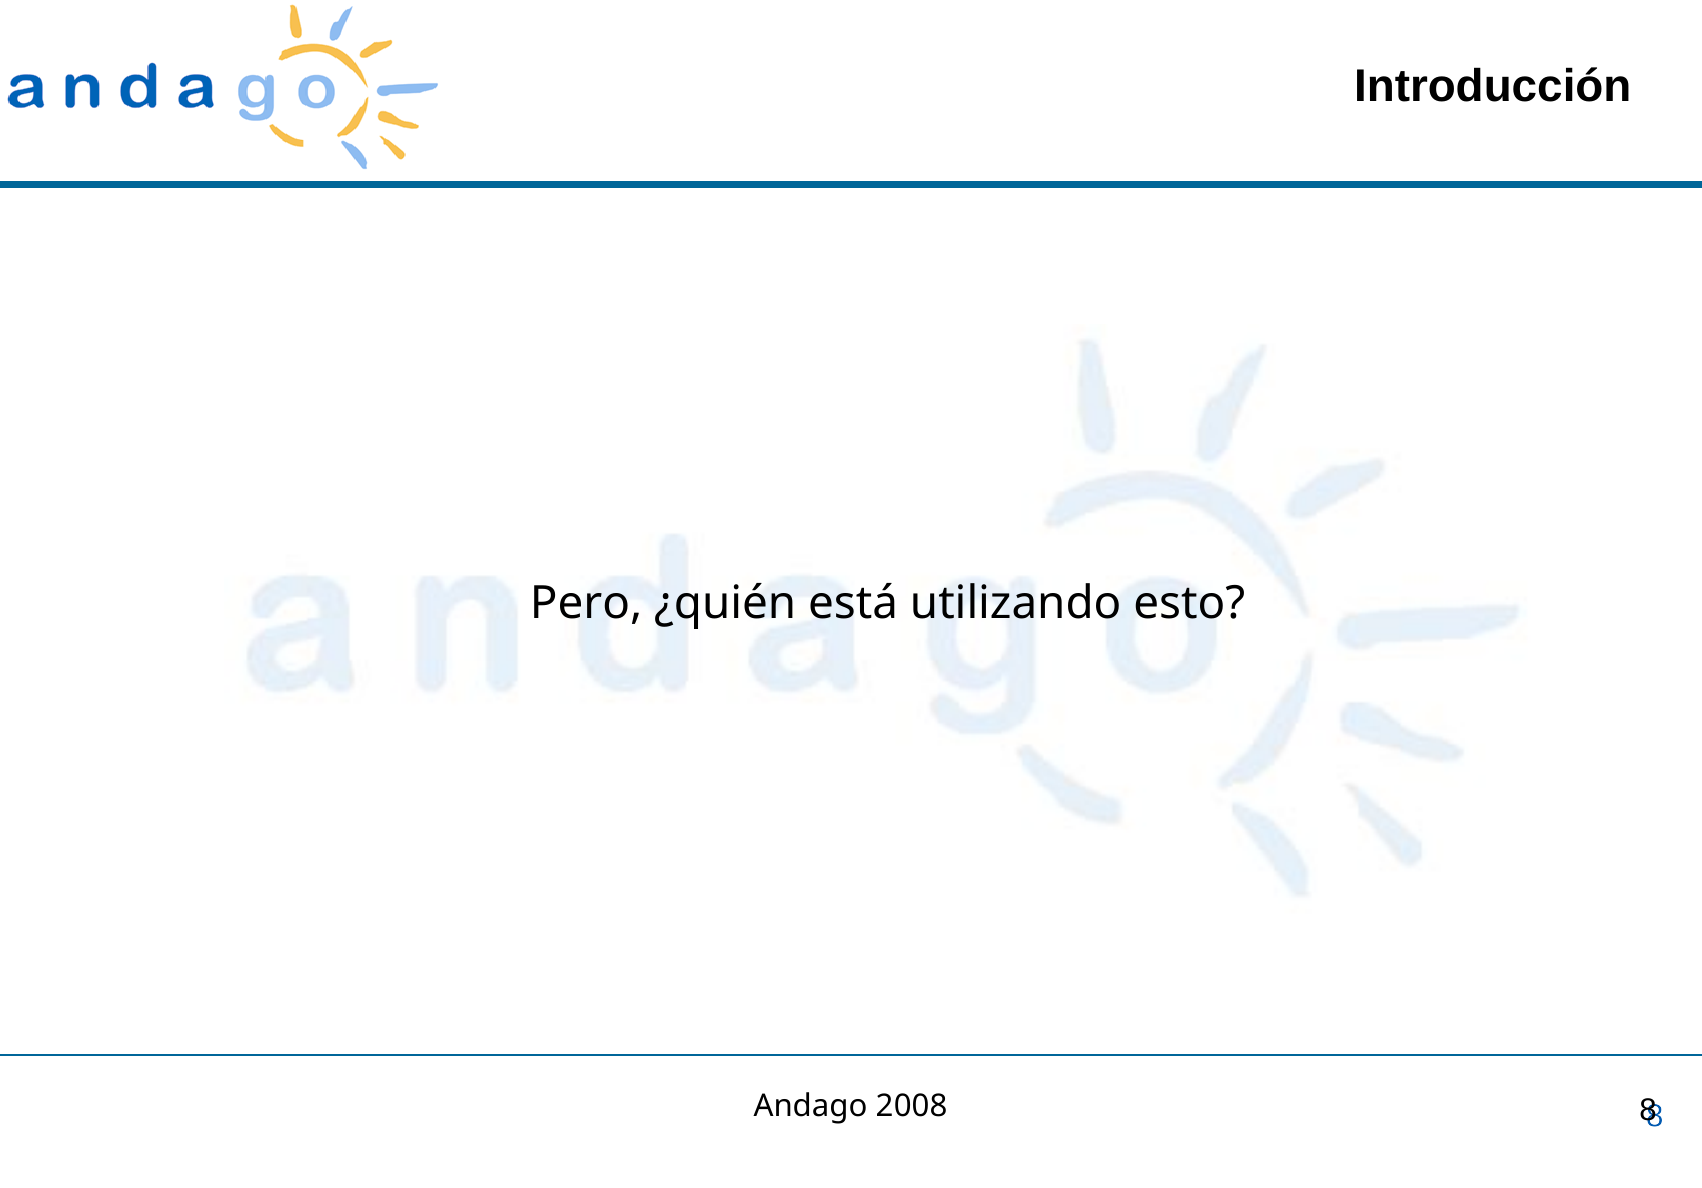

# Introducción
Pero, ¿quién está utilizando esto?